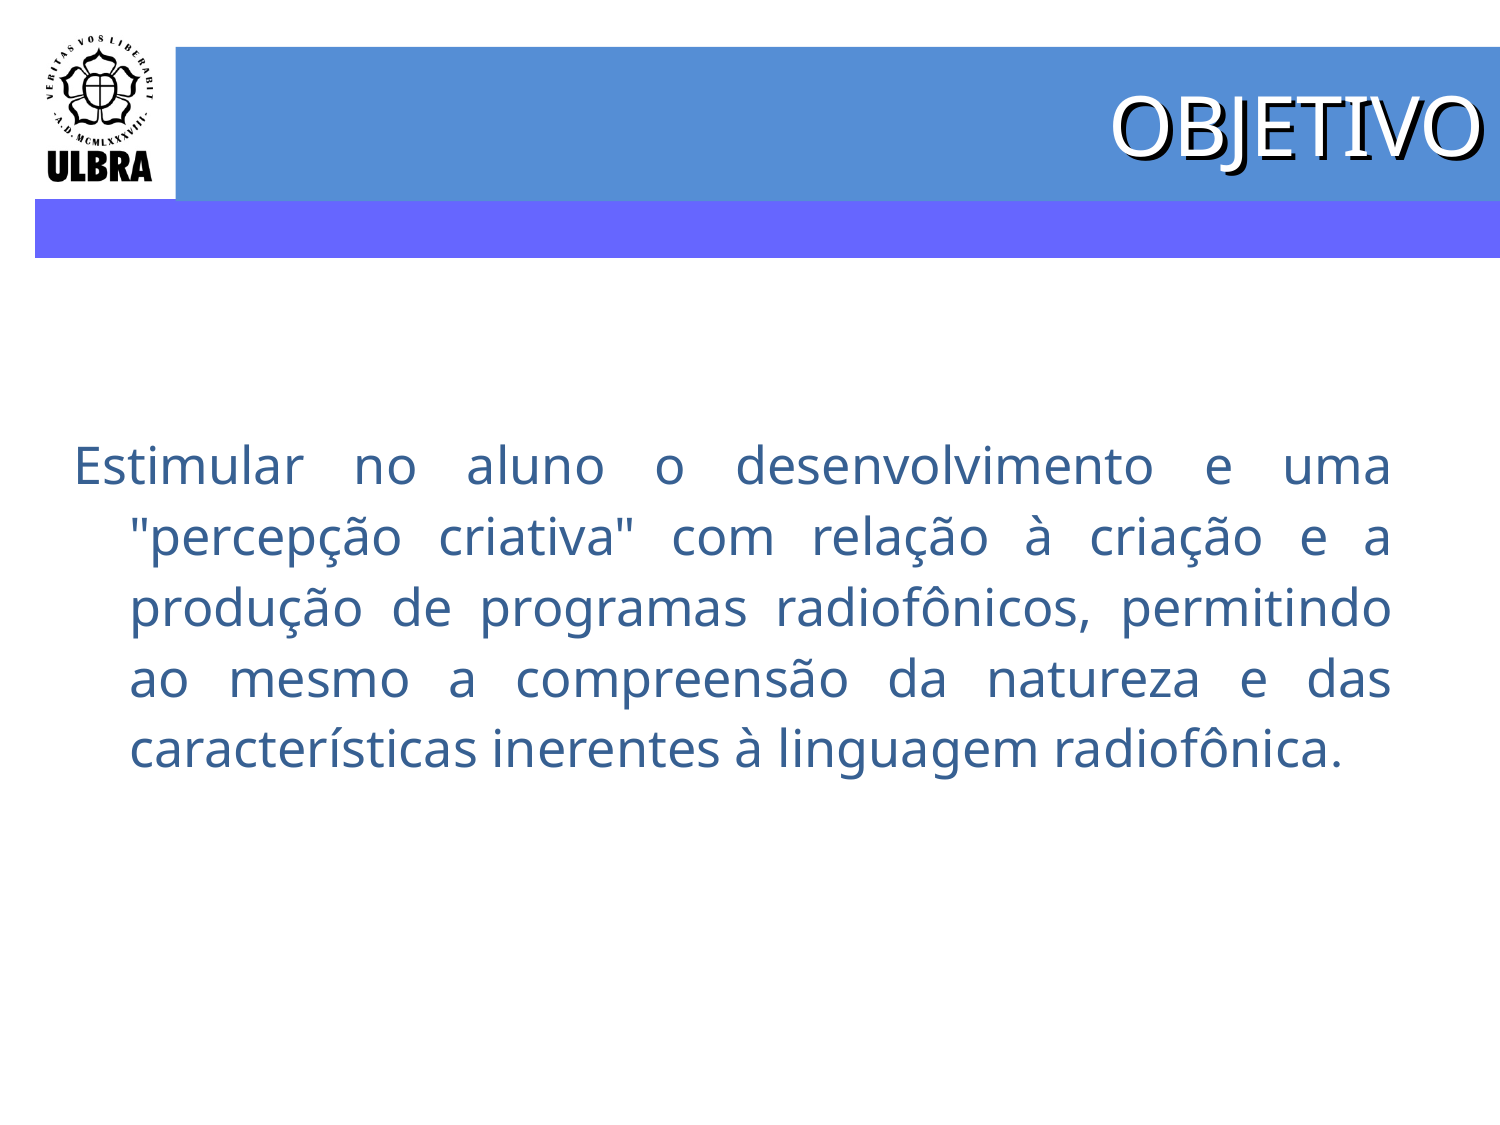

# OBJETIVO
Estimular no aluno o desenvolvimento e uma "percepção criativa" com relação à criação e a produção de programas radiofônicos, permitindo ao mesmo a compreensão da natureza e das características inerentes à linguagem radiofônica.